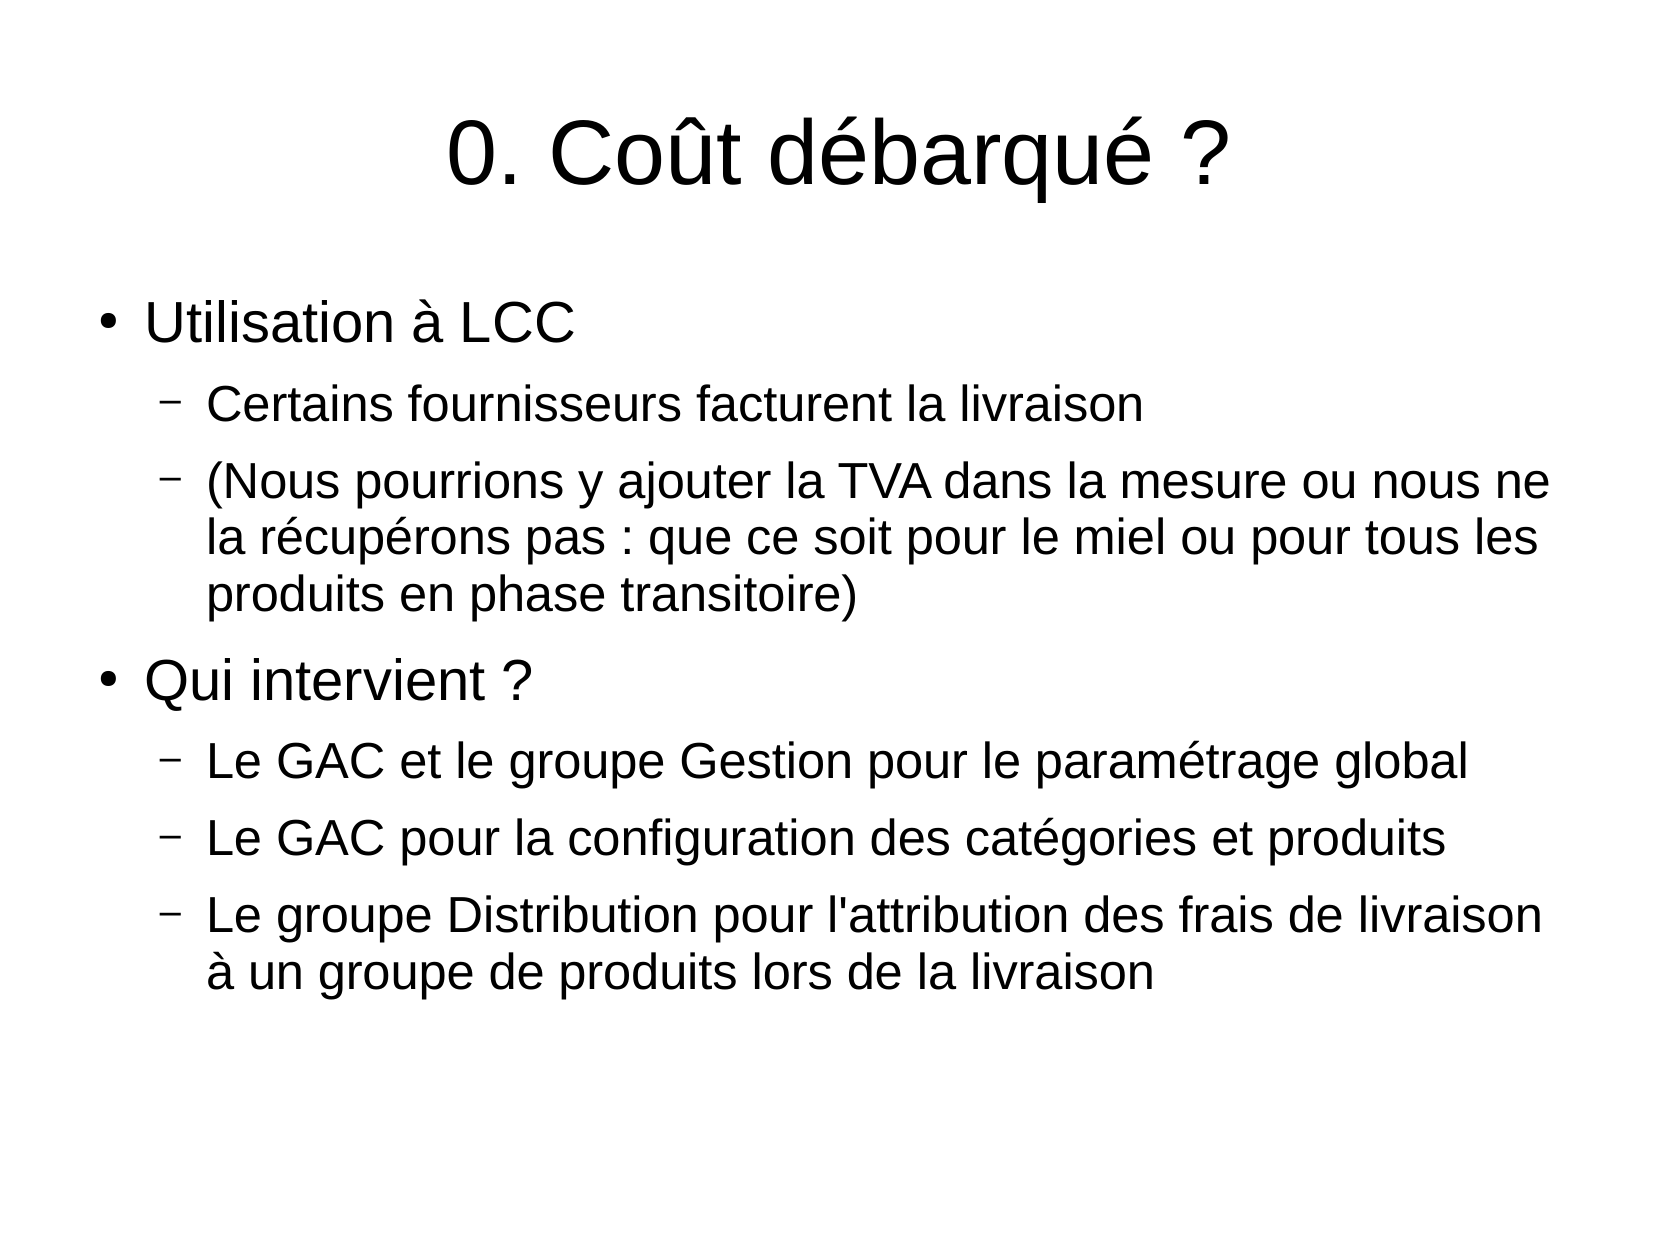

# 0. Coût débarqué ?
Utilisation à LCC
Certains fournisseurs facturent la livraison
(Nous pourrions y ajouter la TVA dans la mesure ou nous ne la récupérons pas : que ce soit pour le miel ou pour tous les produits en phase transitoire)
Qui intervient ?
Le GAC et le groupe Gestion pour le paramétrage global
Le GAC pour la configuration des catégories et produits
Le groupe Distribution pour l'attribution des frais de livraison à un groupe de produits lors de la livraison